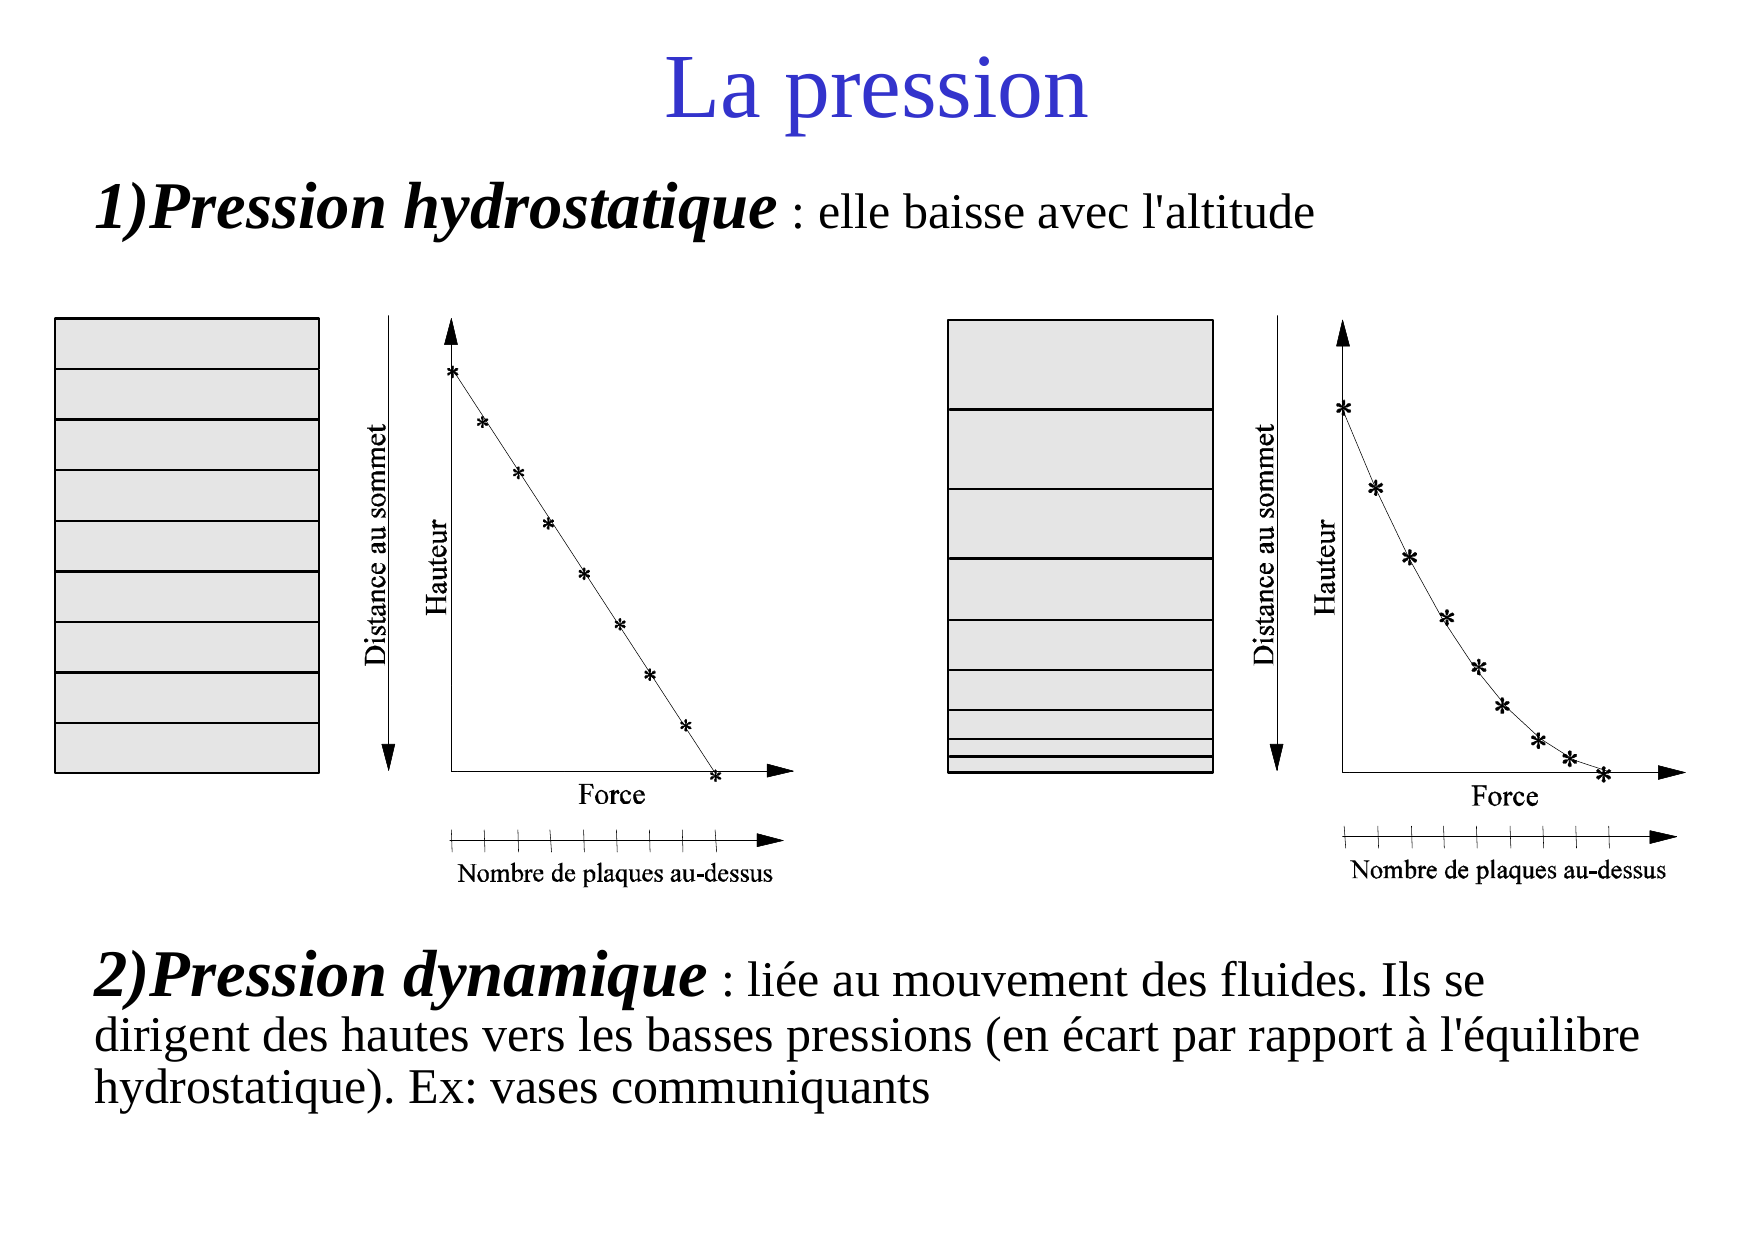

# La pression
1)Pression hydrostatique : elle baisse avec l'altitude
2)Pression dynamique : liée au mouvement des fluides. Ils se dirigent des hautes vers les basses pressions (en écart par rapport à l'équilibre hydrostatique). Ex: vases communiquants